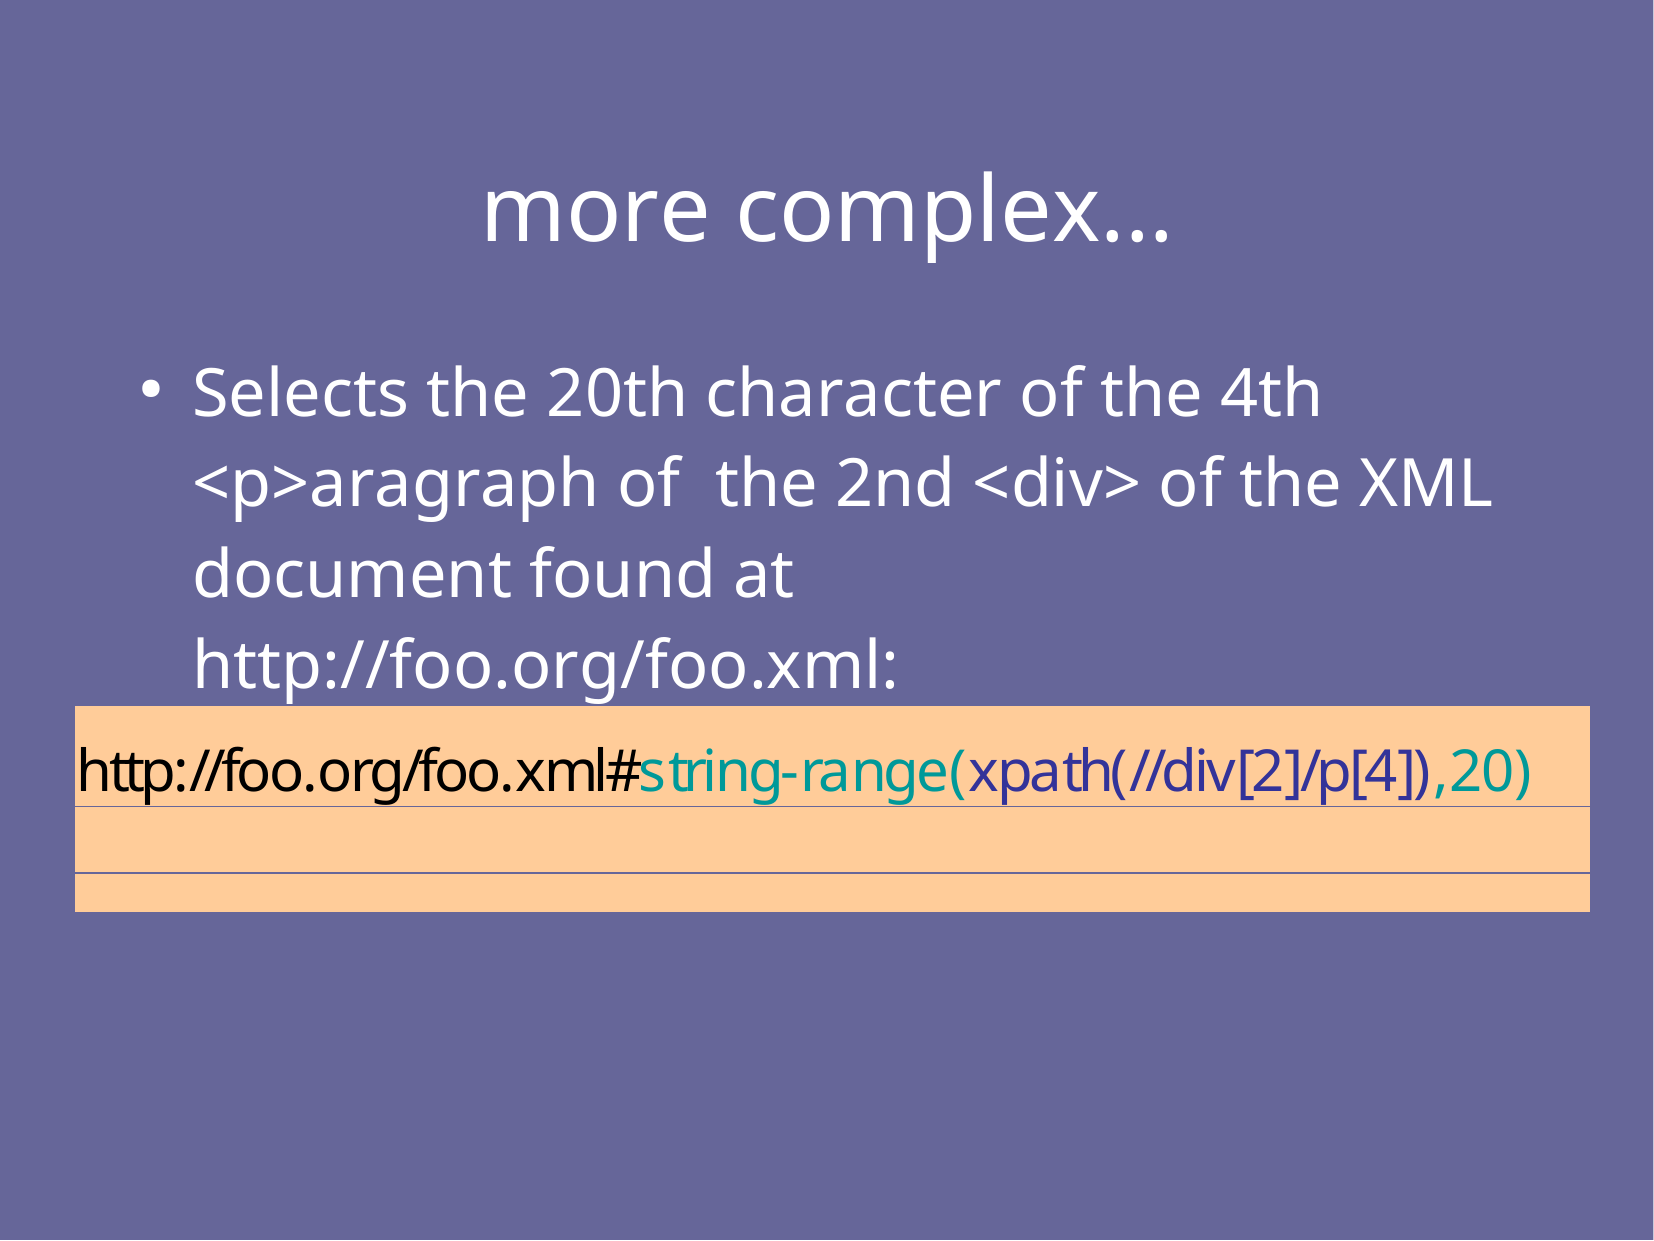

# more complex...
Selects the 20th character of the 4th <p>aragraph of the 2nd <div> of the XML document found at http://foo.org/foo.xml: